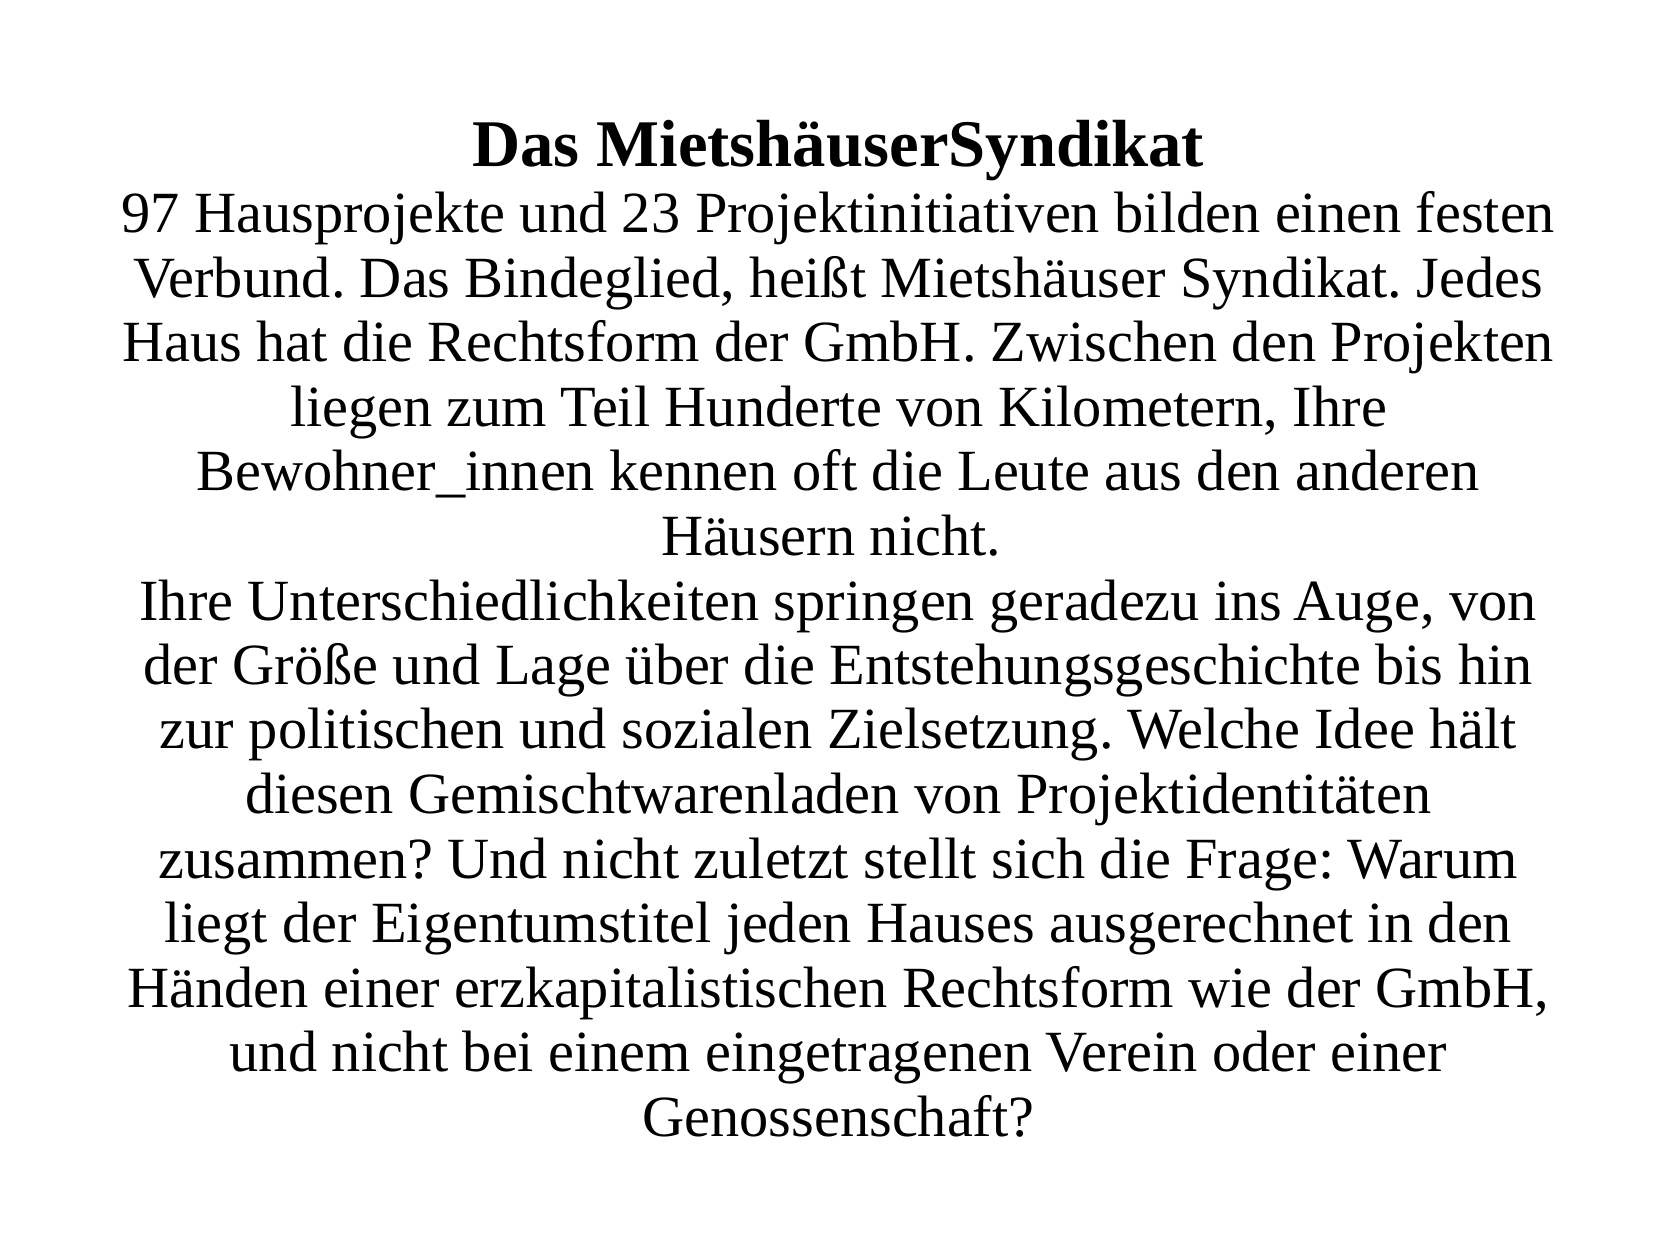

Das MietshäuserSyndikat
97 Hausprojekte und 23 Projektinitiativen bilden einen festen Verbund. Das Bindeglied, heißt Mietshäuser Syndikat. Jedes Haus hat die Rechtsform der GmbH. Zwischen den Projekten liegen zum Teil Hunderte von Kilometern, Ihre Bewohner_innen kennen oft die Leute aus den anderen Häusern nicht.
Ihre Unterschiedlichkeiten springen geradezu ins Auge, von der Größe und Lage über die Entstehungsgeschichte bis hin zur politischen und sozialen Zielsetzung. Welche Idee hält diesen Gemischtwarenladen von Projektidentitäten zusammen? Und nicht zuletzt stellt sich die Frage: Warum liegt der Eigentumstitel jeden Hauses ausgerechnet in den Händen einer erzkapitalistischen Rechtsform wie der GmbH, und nicht bei einem eingetragenen Verein oder einer Genossenschaft?